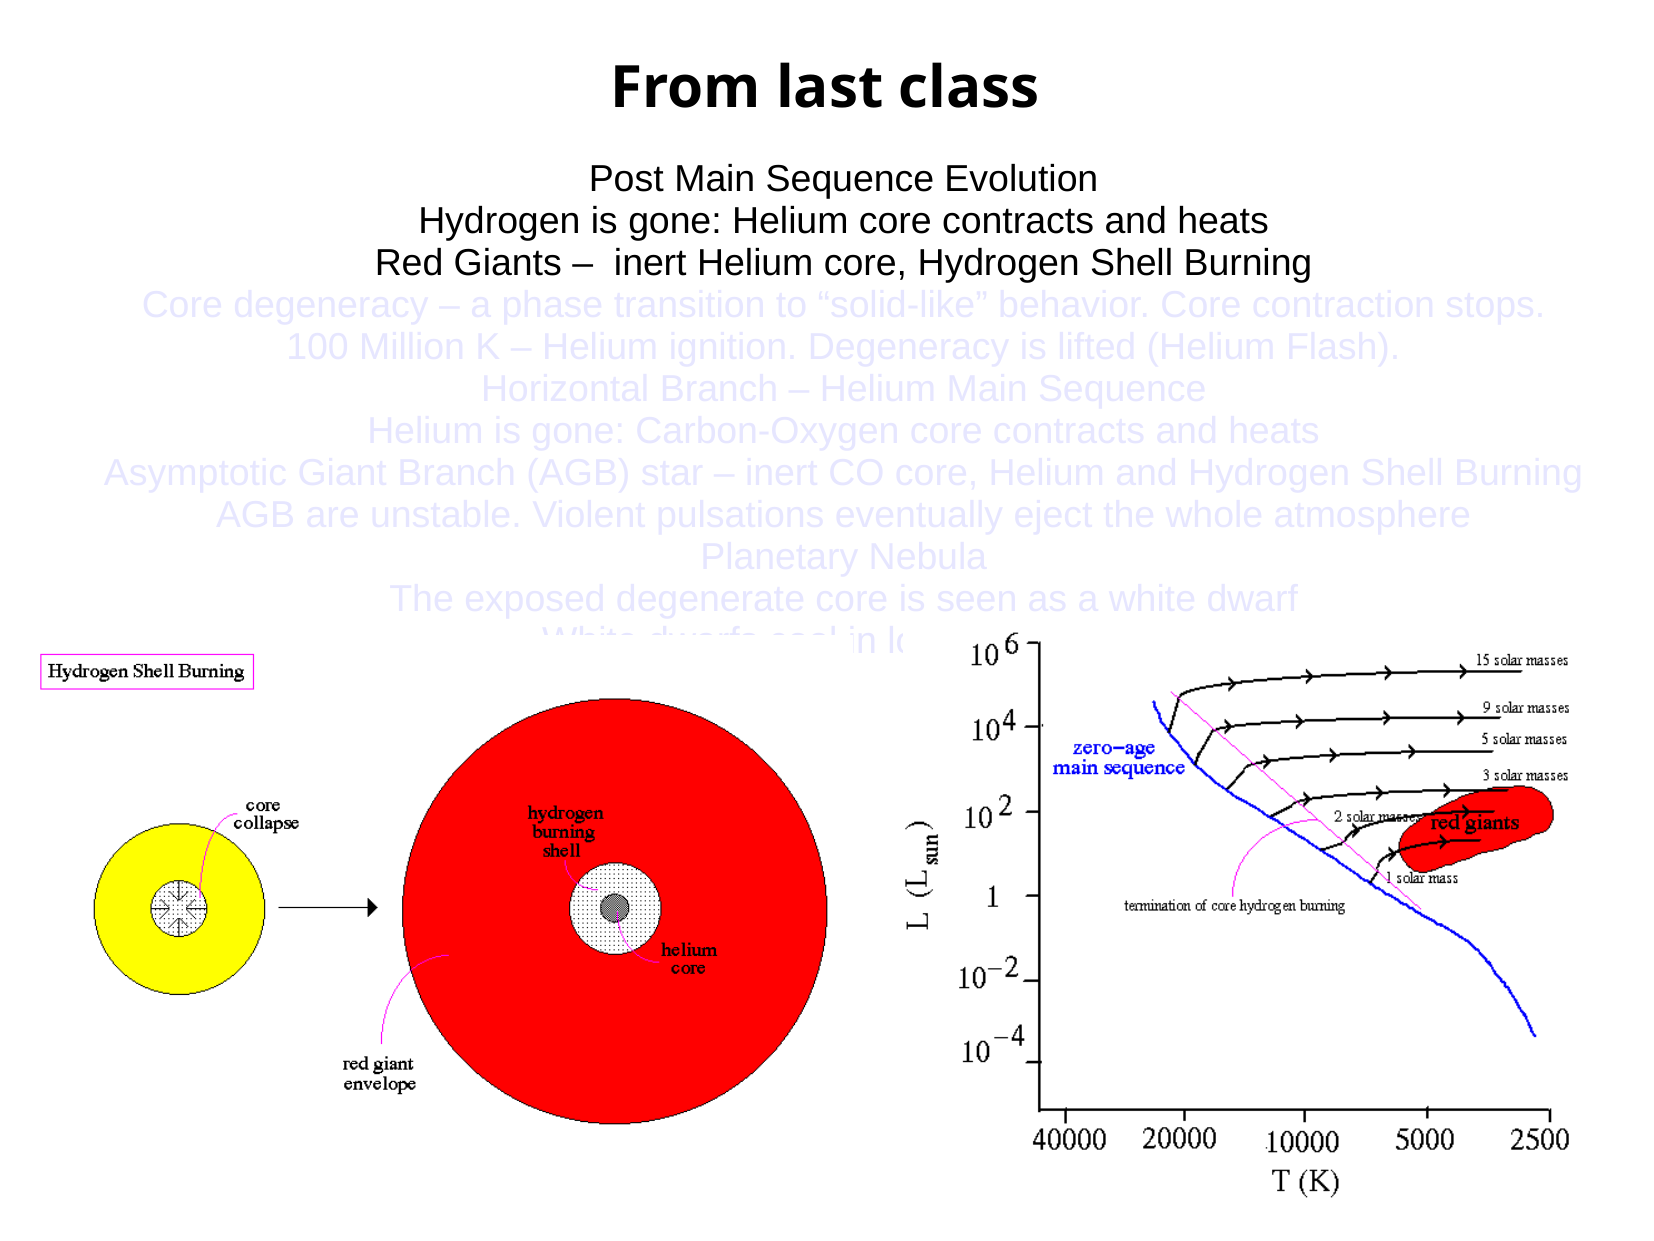

From last class
Post Main Sequence Evolution
Hydrogen is gone: Helium core contracts and heats
Red Giants – inert Helium core, Hydrogen Shell Burning
Core degeneracy – a phase transition to “solid-like” behavior. Core contraction stops.
100 Million K – Helium ignition. Degeneracy is lifted (Helium Flash).
Horizontal Branch – Helium Main Sequence
Helium is gone: Carbon-Oxygen core contracts and heats
Asymptotic Giant Branch (AGB) star – inert CO core, Helium and Hydrogen Shell Burning
AGB are unstable. Violent pulsations eventually eject the whole atmosphere
Planetary Nebula
The exposed degenerate core is seen as a white dwarf
White dwarfs cool in long timescales